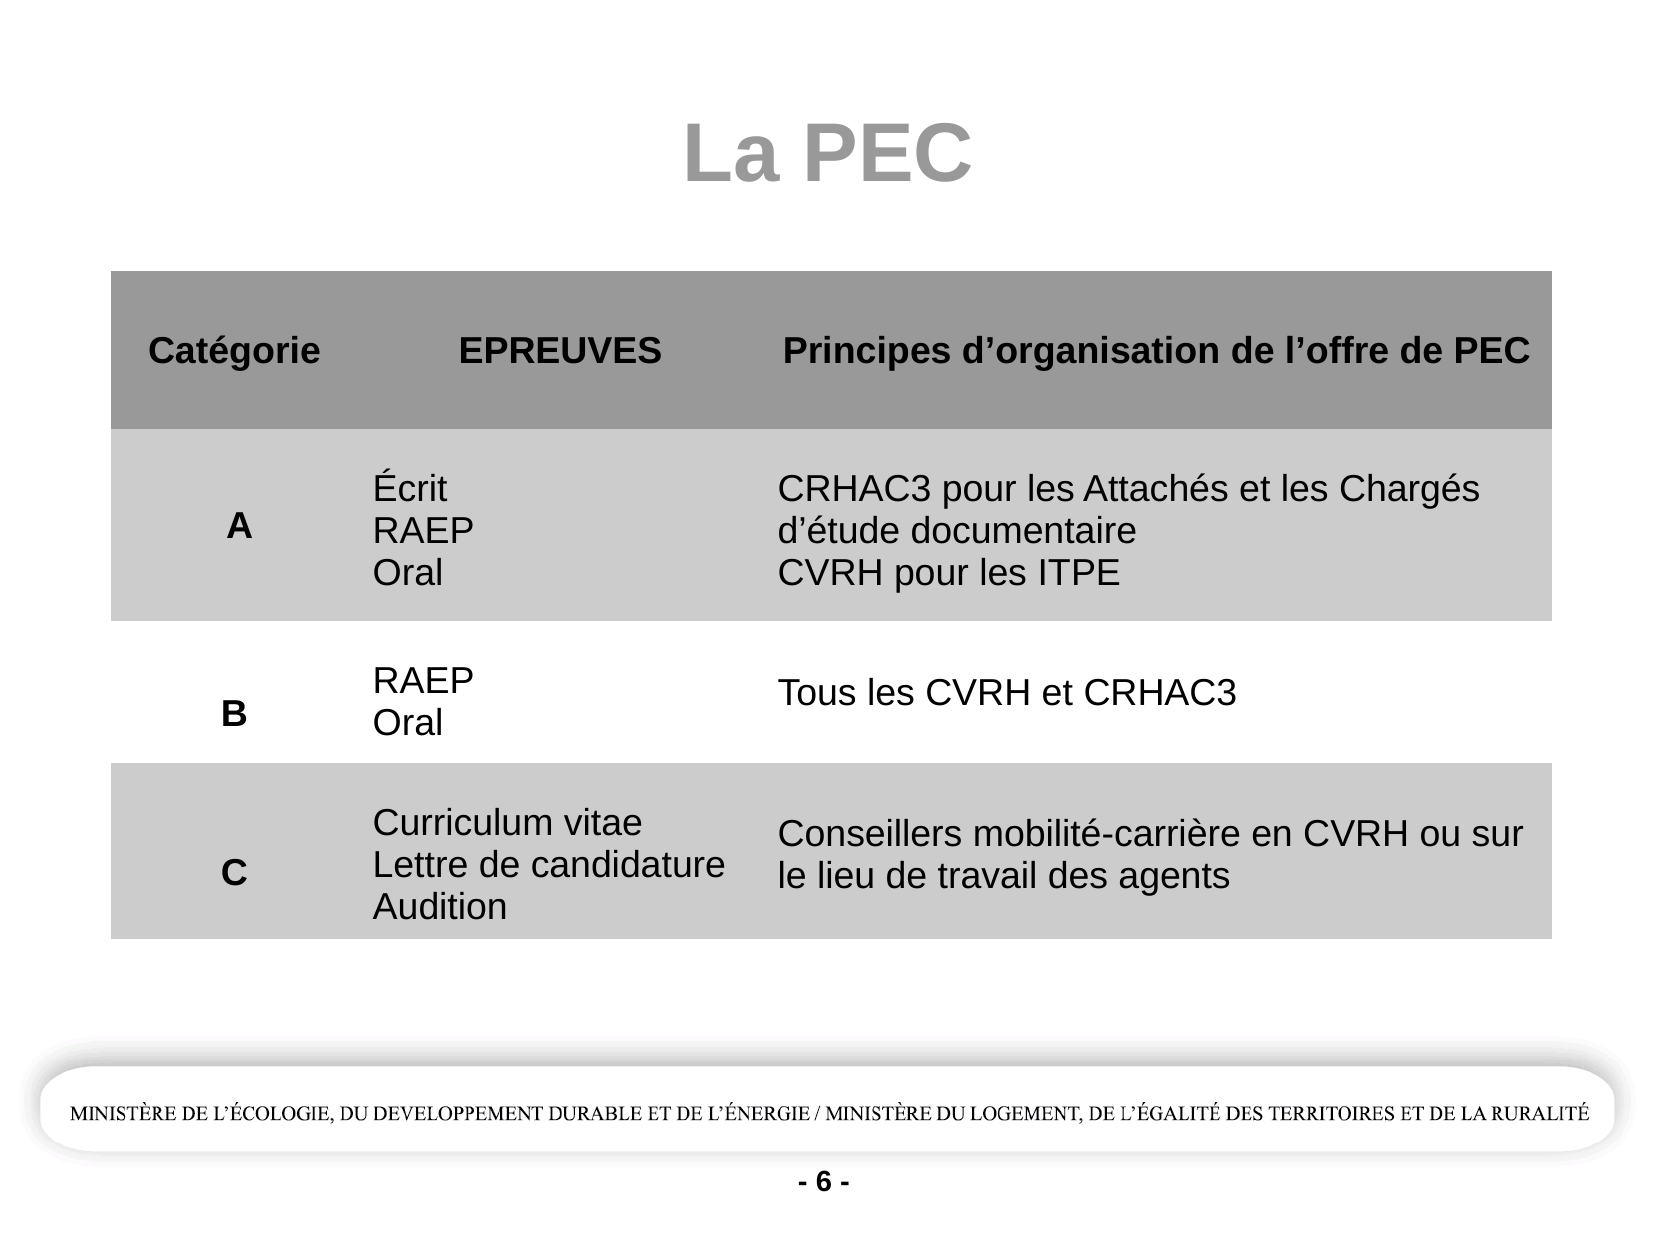

# La PEC
| Catégorie | EPREUVES | Principes d’organisation de l’offre de PEC |
| --- | --- | --- |
| A | Écrit RAEP Oral | CRHAC3 pour les Attachés et les Chargés d’étude documentaire CVRH pour les ITPE |
| B | RAEP Oral | Tous les CVRH et CRHAC3 |
| C | Curriculum vitae Lettre de candidature Audition | Conseillers mobilité-carrière en CVRH ou sur le lieu de travail des agents |